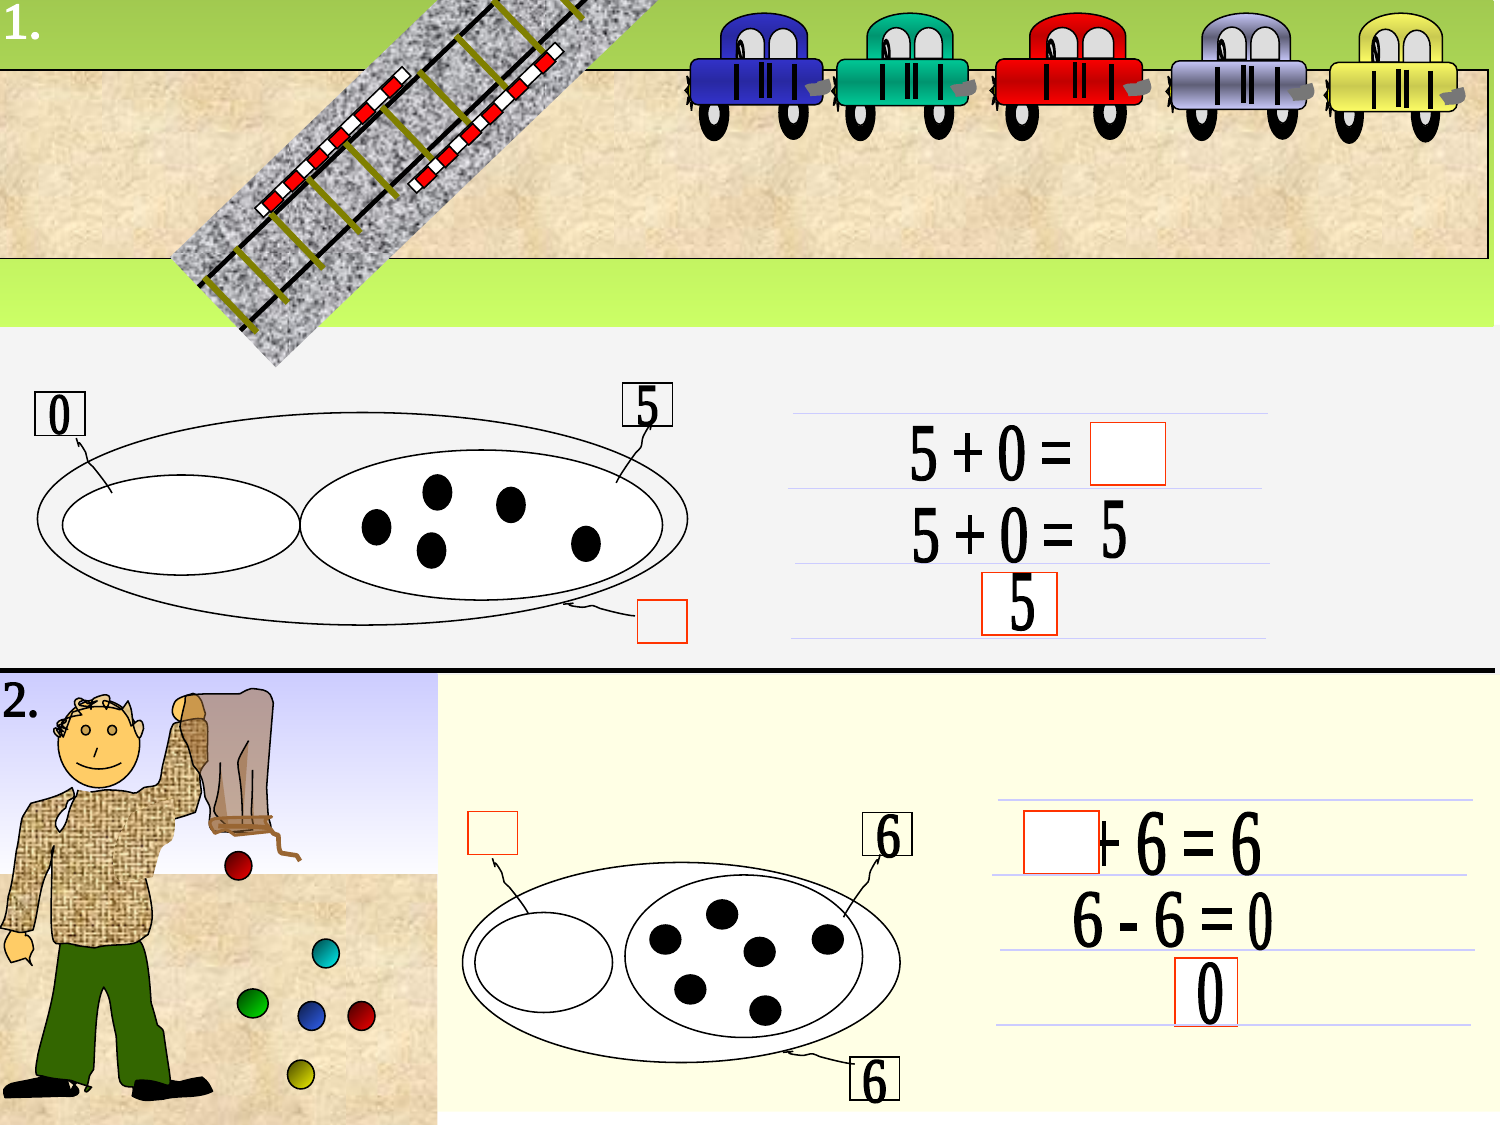

1.
# Aplikační úlohy
5
0
5 + 0 =
5
5 + 0 =
5
2.
 + 6 = 6
6
6
6 - 6 =
0
0